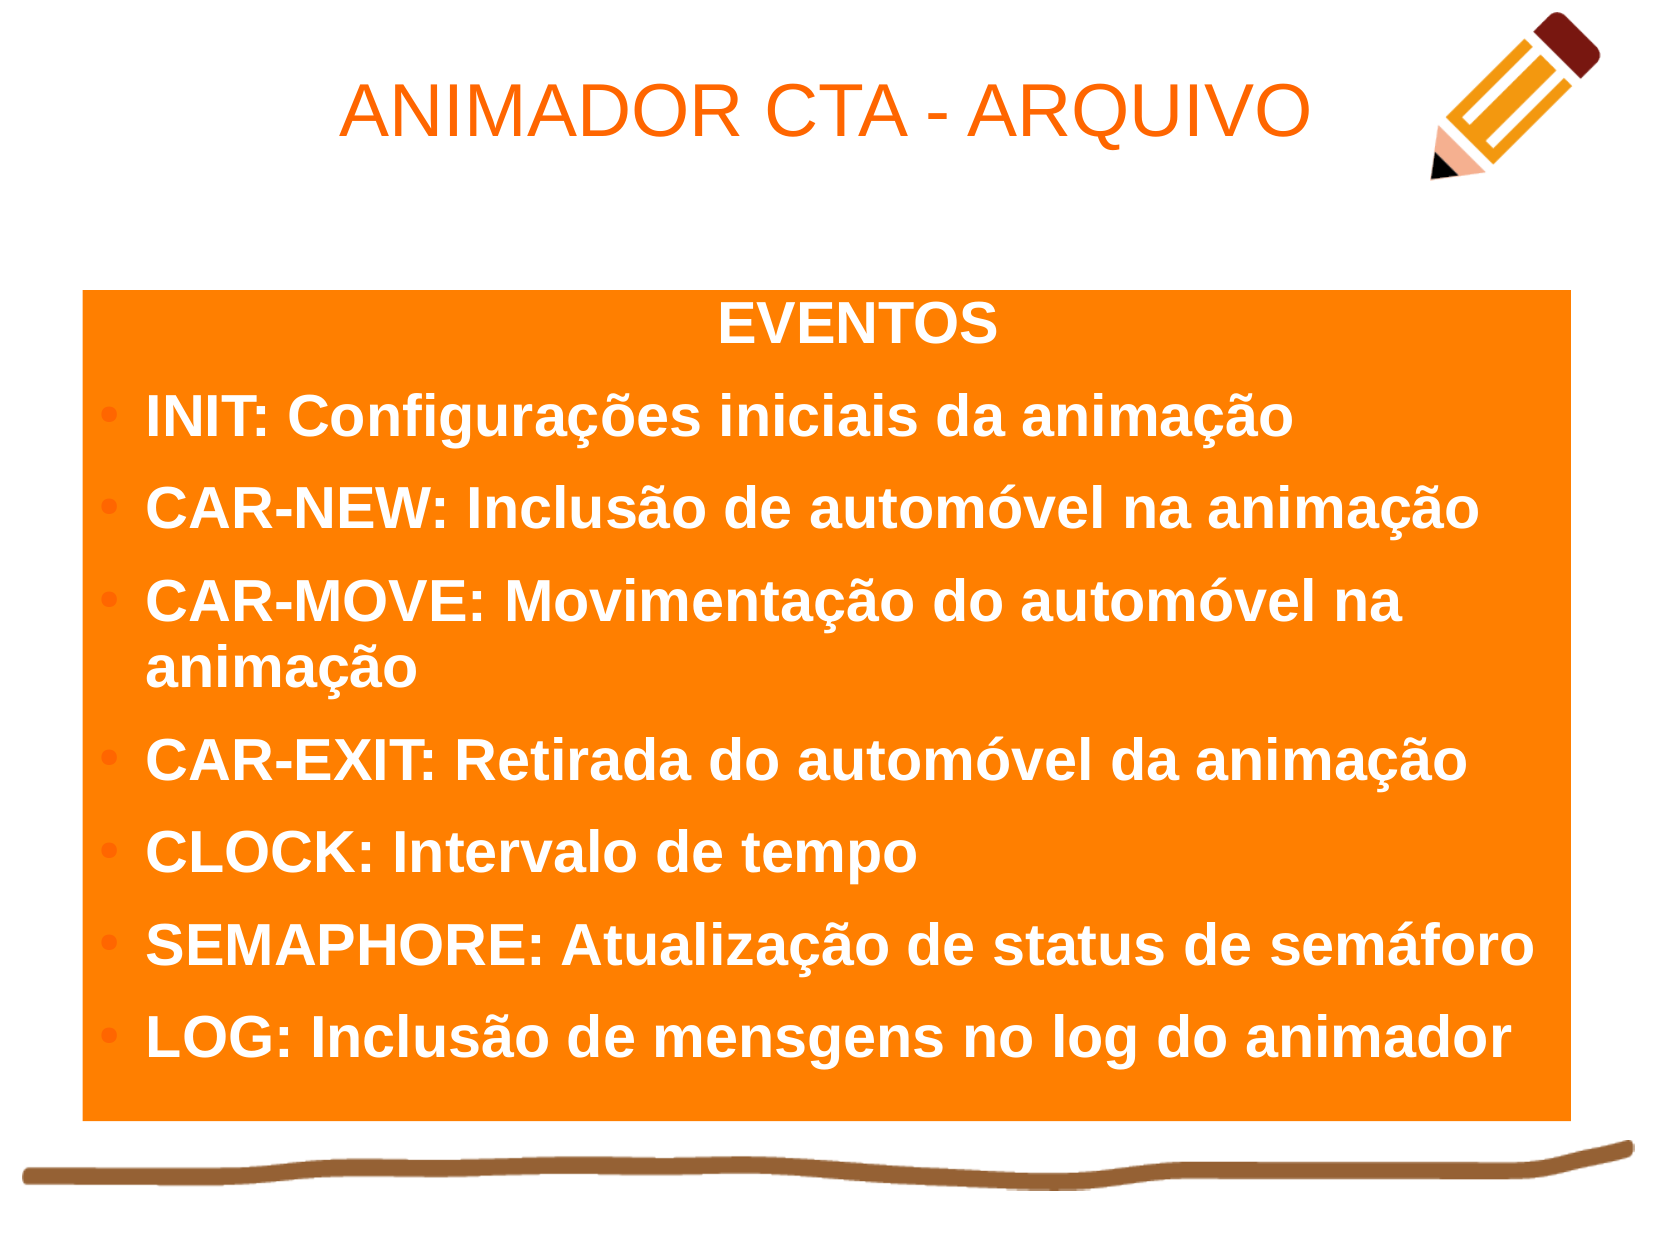

# ANIMADOR CTA - ARQUIVO
EVENTOS
INIT: Configurações iniciais da animação
CAR-NEW: Inclusão de automóvel na animação
CAR-MOVE: Movimentação do automóvel na animação
CAR-EXIT: Retirada do automóvel da animação
CLOCK: Intervalo de tempo
SEMAPHORE: Atualização de status de semáforo
LOG: Inclusão de mensgens no log do animador